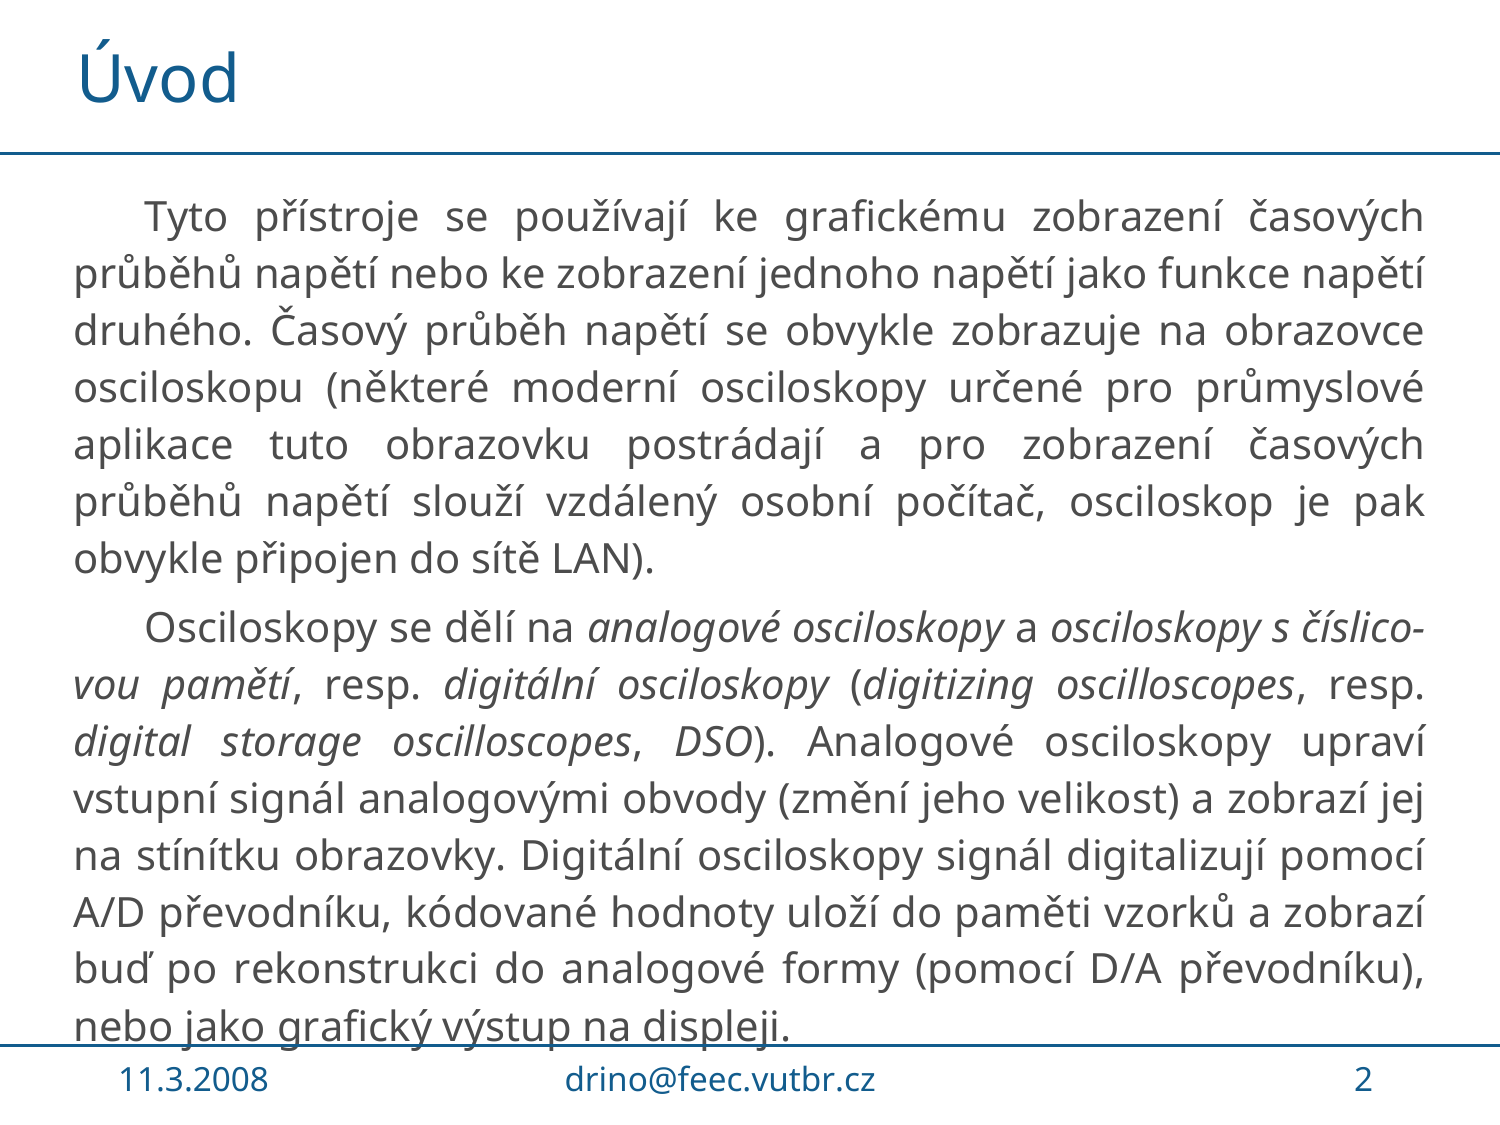

# Úvod
Tyto přístroje se používají ke grafickému zobrazení časových průběhů napětí nebo ke zobrazení jednoho napětí jako funkce napětí druhého. Časový průběh napětí se obvykle zobrazuje na obrazovce osciloskopu (některé moderní osciloskopy určené pro průmyslové aplikace tuto obrazovku postrádají a pro zobrazení časových průběhů napětí slouží vzdálený osobní počítač, osciloskop je pak obvykle připojen do sítě LAN).
Osciloskopy se dělí na analogové osciloskopy a osciloskopy s číslico-vou pamětí, resp. digitální osciloskopy (digitizing oscilloscopes, resp. digital storage oscilloscopes, DSO). Analogové osciloskopy upraví vstupní signál analogovými obvody (změní jeho velikost) a zobrazí jej na stínítku obrazovky. Digitální osciloskopy signál digitalizují pomocí A/D převodníku, kódované hodnoty uloží do paměti vzorků a zobrazí buď po rekonstrukci do analogové formy (pomocí D/A převodníku), nebo jako grafický výstup na displeji.
11.3.2008
drino@feec.vutbr.cz